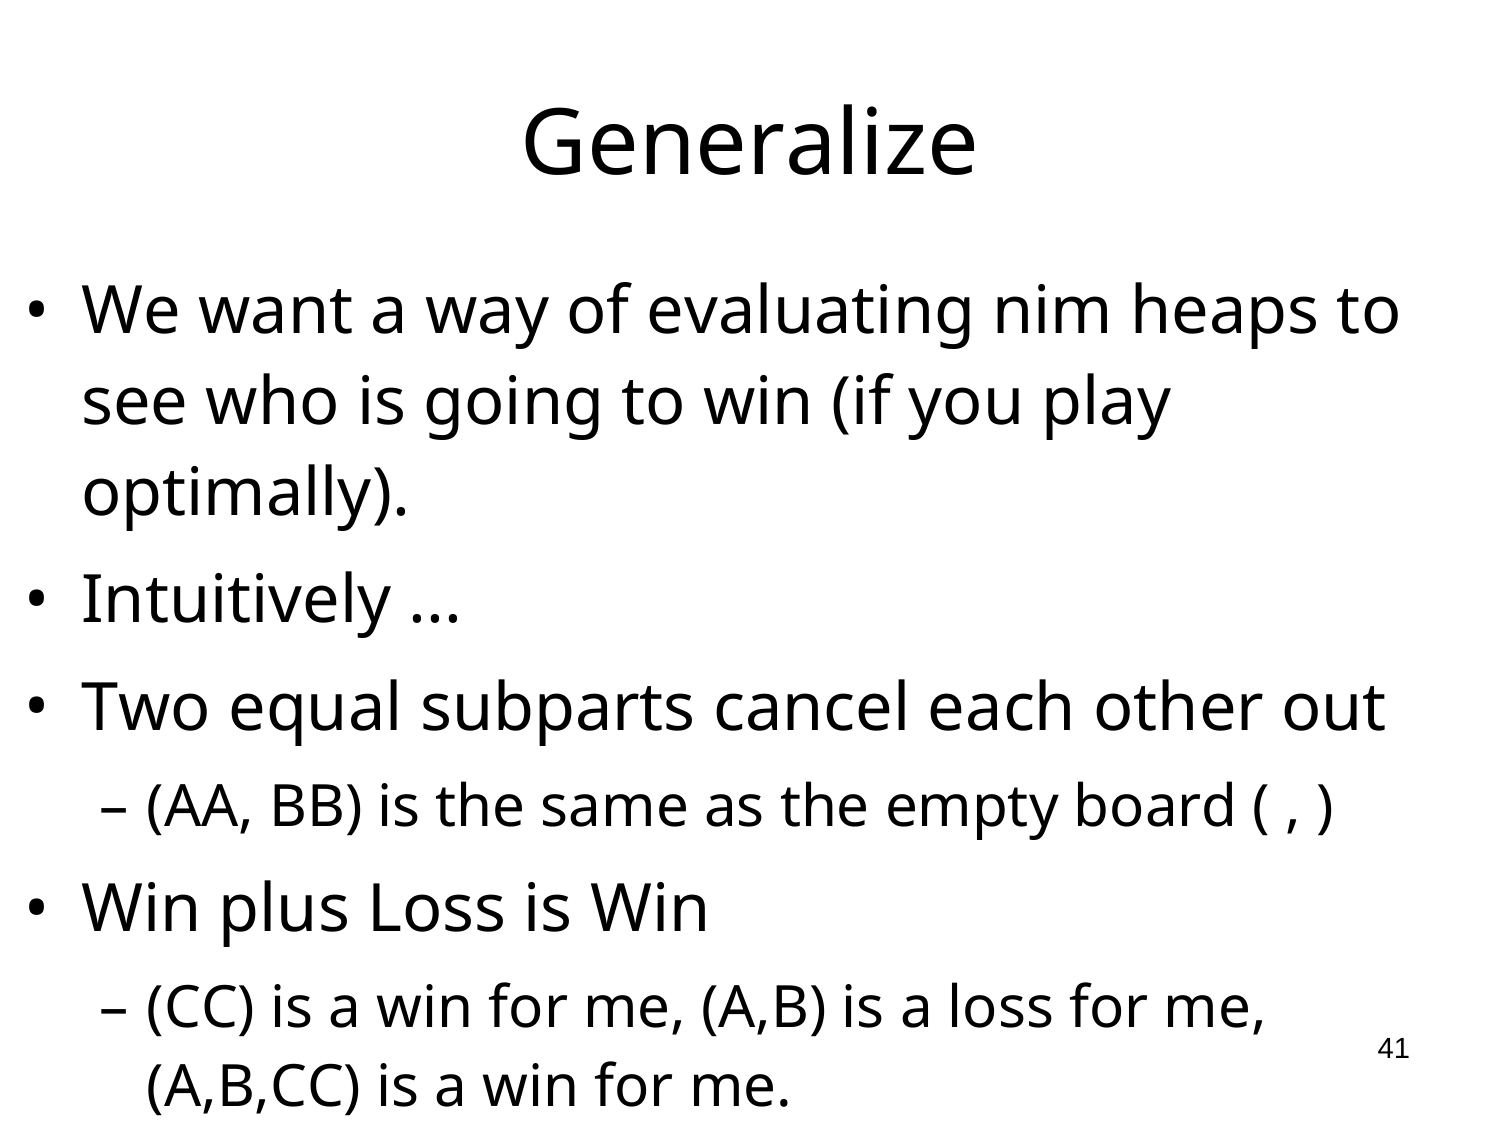

# Generalize
We want a way of evaluating nim heaps to see who is going to win (if you play optimally).
Intuitively ...
Two equal subparts cancel each other out
(AA, BB) is the same as the empty board ( , )
Win plus Loss is Win
(CC) is a win for me, (A,B) is a loss for me, (A,B,CC) is a win for me.
What do we know that's kind of like addition but cancels out equal numbers?
41